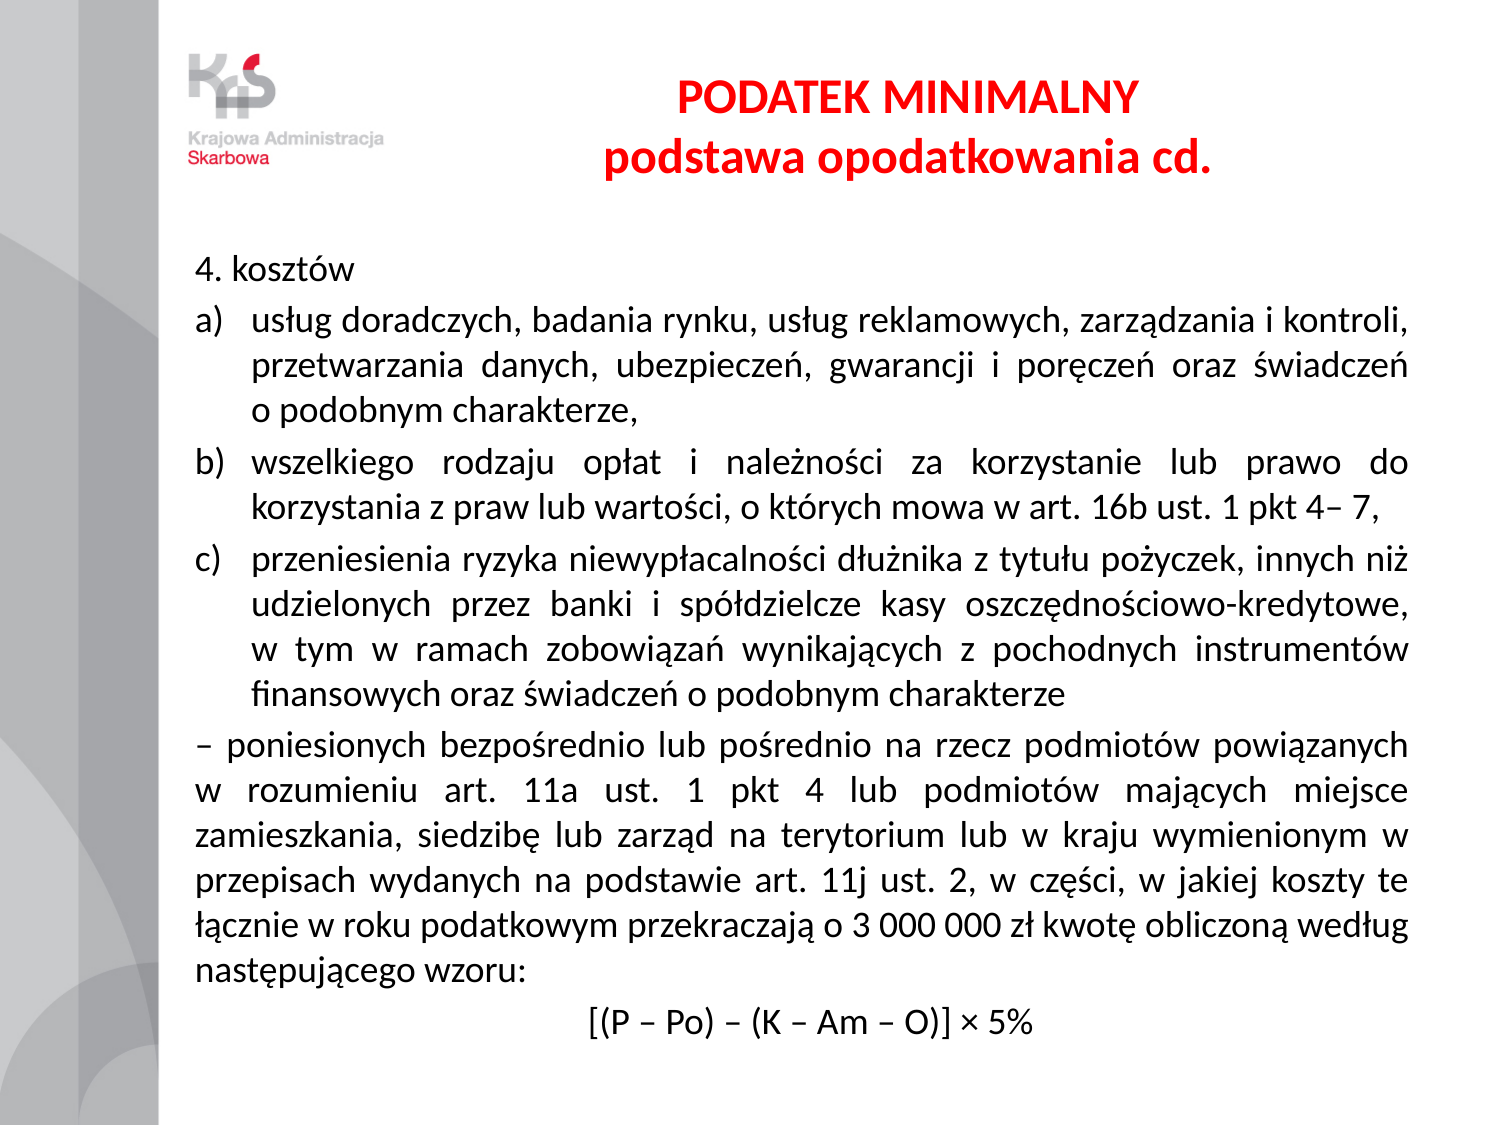

# PODATEK MINIMALNY podstawa opodatkowania cd.
4. kosztów
usług doradczych, badania rynku, usług reklamowych, zarządzania i kontroli, przetwarzania danych, ubezpieczeń, gwarancji i poręczeń oraz świadczeń
o podobnym charakterze,
wszelkiego rodzaju opłat i należności za korzystanie lub prawo do korzystania z praw lub wartości, o których mowa w art. 16b ust. 1 pkt 4– 7,
przeniesienia ryzyka niewypłacalności dłużnika z tytułu pożyczek, innych niż udzielonych przez banki i spółdzielcze kasy oszczędnościowo-kredytowe,
w tym w ramach zobowiązań wynikających z pochodnych instrumentów finansowych oraz świadczeń o podobnym charakterze
– poniesionych bezpośrednio lub pośrednio na rzecz podmiotów powiązanych w rozumieniu art. 11a ust. 1 pkt 4 lub podmiotów mających miejsce zamieszkania, siedzibę lub zarząd na terytorium lub w kraju wymienionym w przepisach wydanych na podstawie art. 11j ust. 2, w części, w jakiej koszty te łącznie w roku podatkowym przekraczają o 3 000 000 zł kwotę obliczoną według następującego wzoru:
 [(P – Po) – (K – Am – O)] × 5%